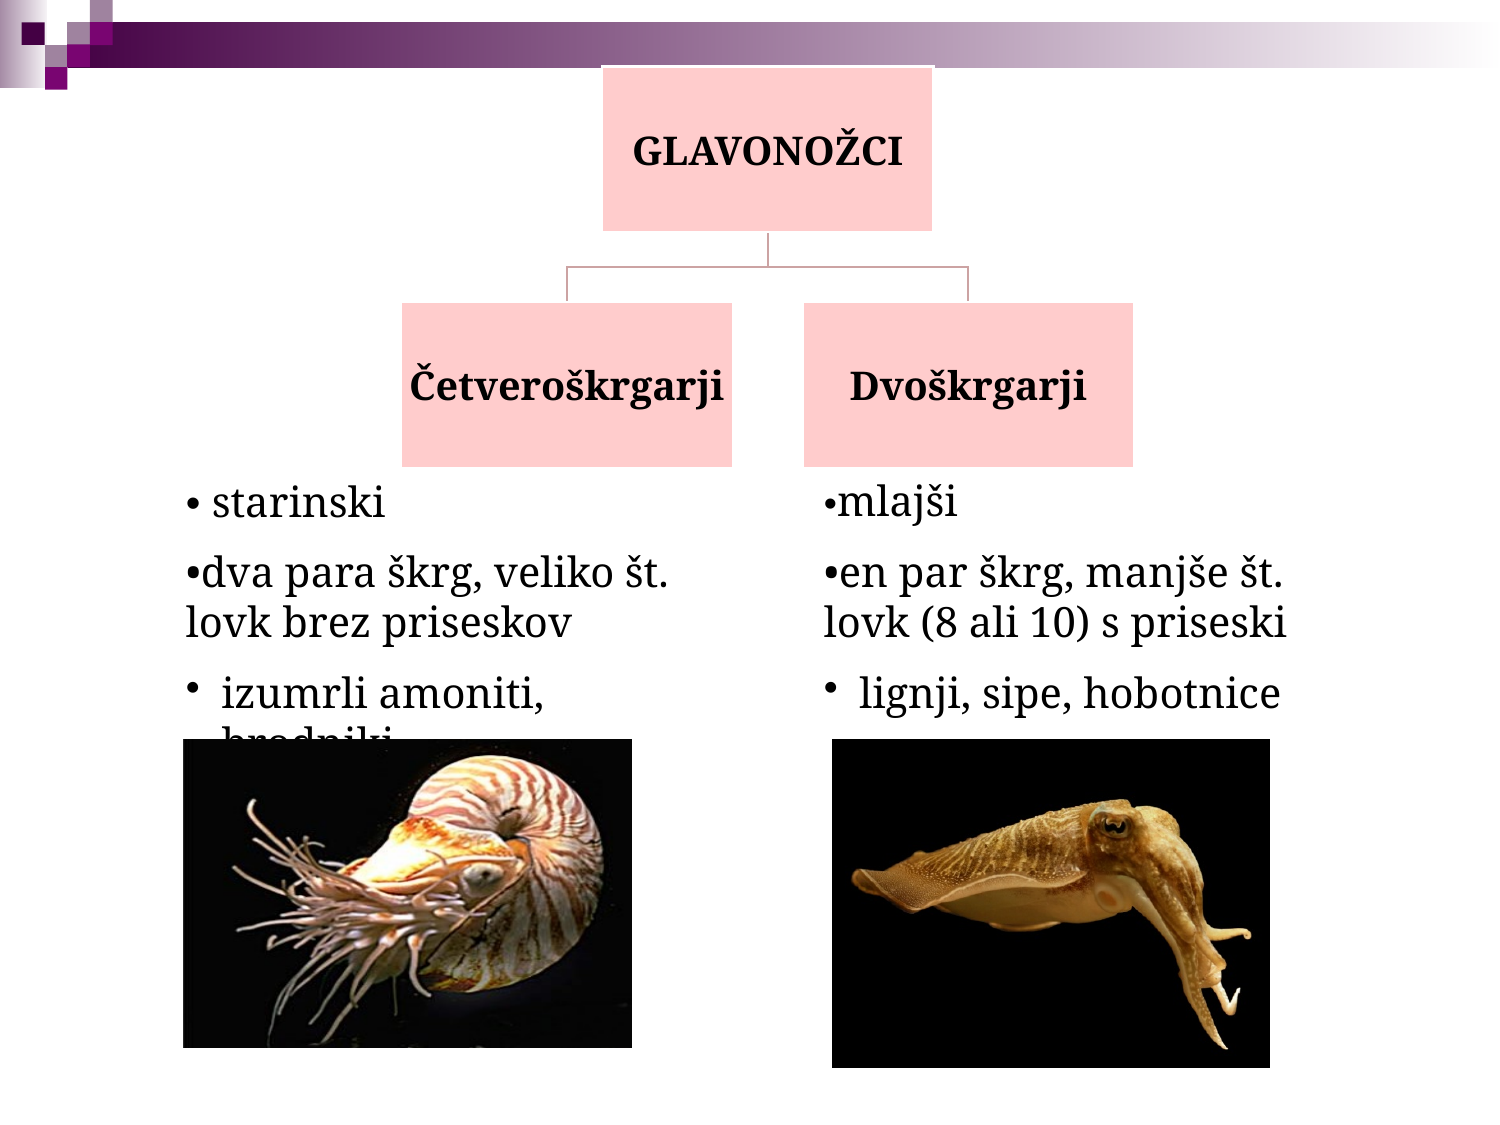

GLAVONOŽCI
Četveroškrgarji
Dvoškrgarji
• starinski
•dva para škrg, veliko št. lovk brez priseskov
izumrli amoniti, brodniki
•mlajši
•en par škrg, manjše št. lovk (8 ali 10) s priseski
lignji, sipe, hobotnice